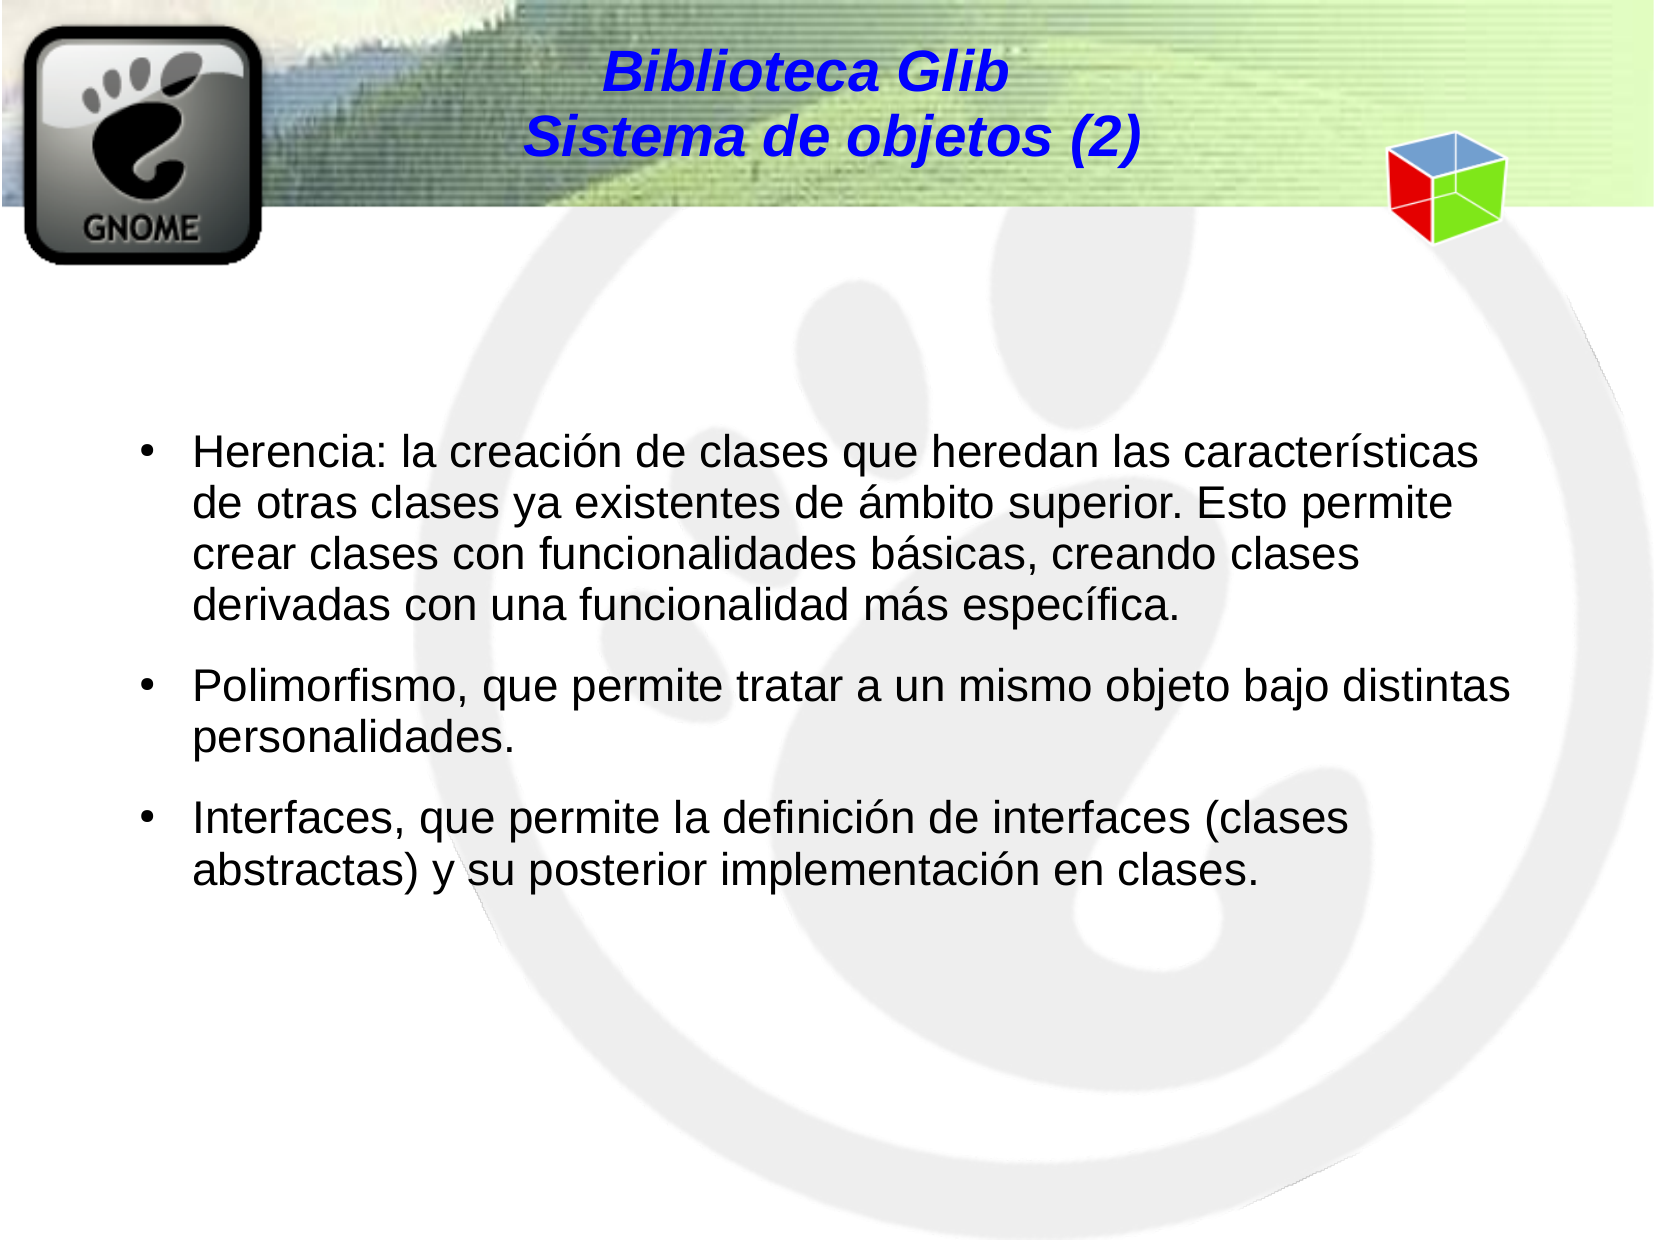

# Biblioteca Glib Sistema de objetos (2)
Herencia: la creación de clases que heredan las características de otras clases ya existentes de ámbito superior. Esto permite crear clases con funcionalidades básicas, creando clases derivadas con una funcionalidad más específica.
Polimorfismo, que permite tratar a un mismo objeto bajo distintas personalidades.
Interfaces, que permite la definición de interfaces (clases abstractas) y su posterior implementación en clases.